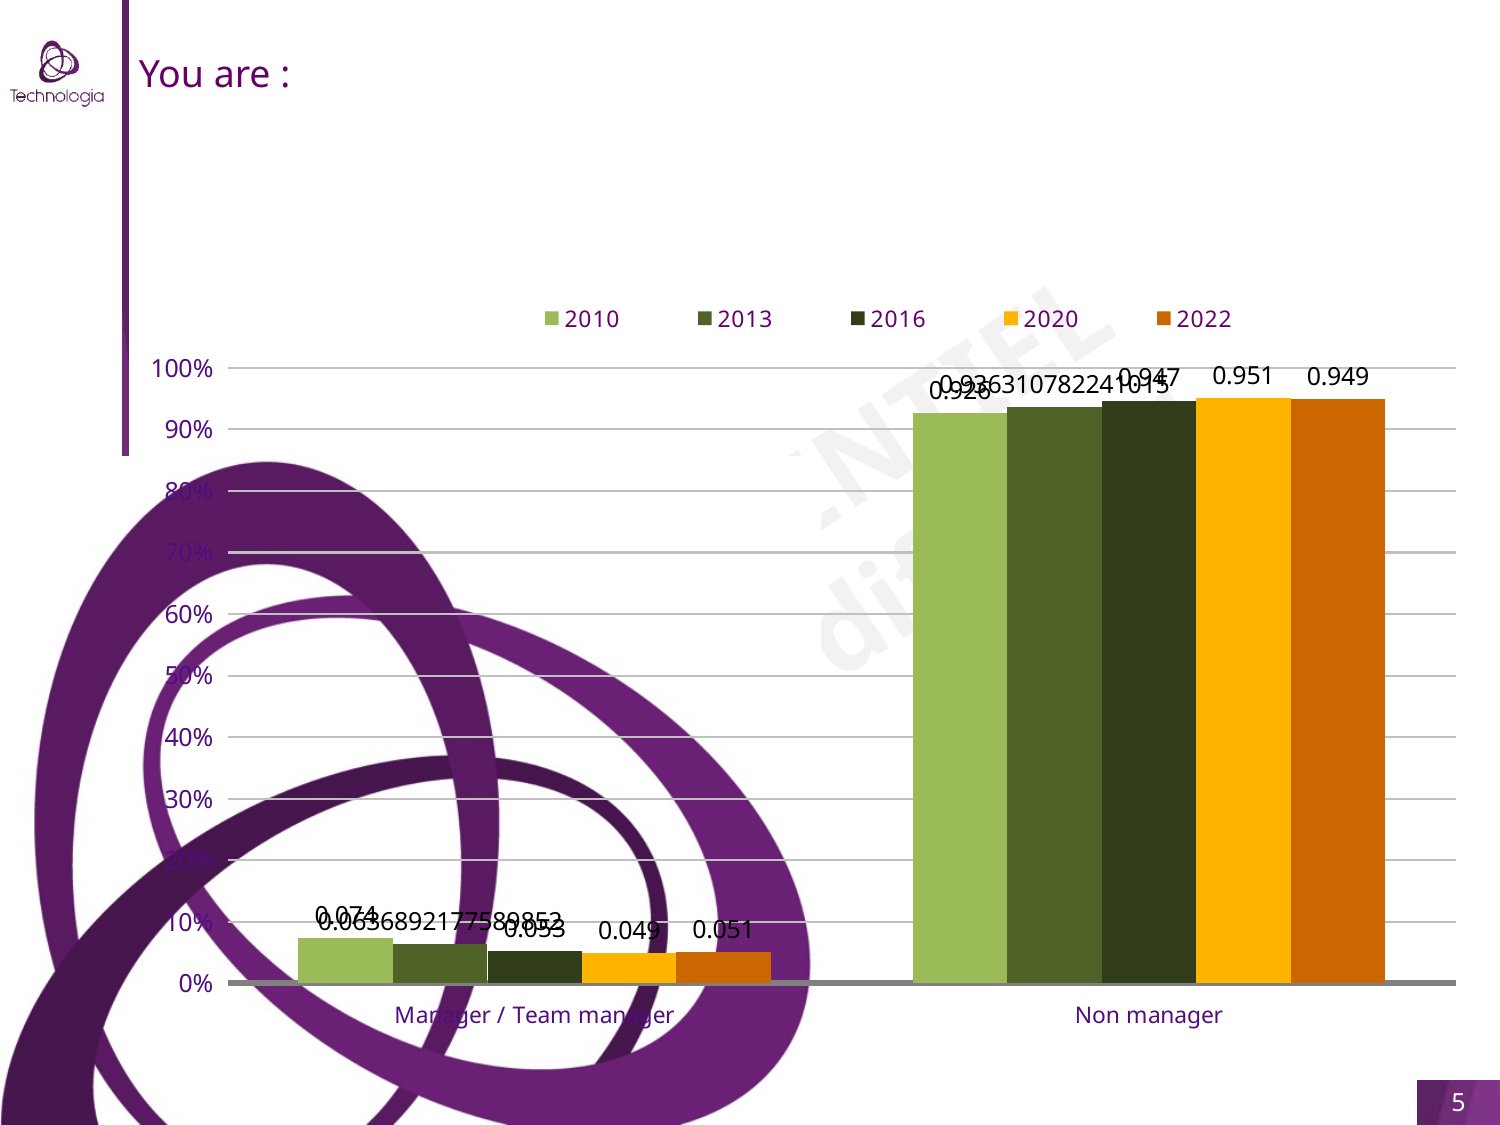

# You are :
### Chart
| Category | 2010 | 2013 | 2016 | 2020 | 2022 |
|---|---|---|---|---|---|
| Manager / Team manager | 0.074 | 0.0636892177589852 | 0.053 | 0.049 | 0.051 |
| Non manager | 0.926 | 0.936310782241015 | 0.947 | 0.951 | 0.949 |